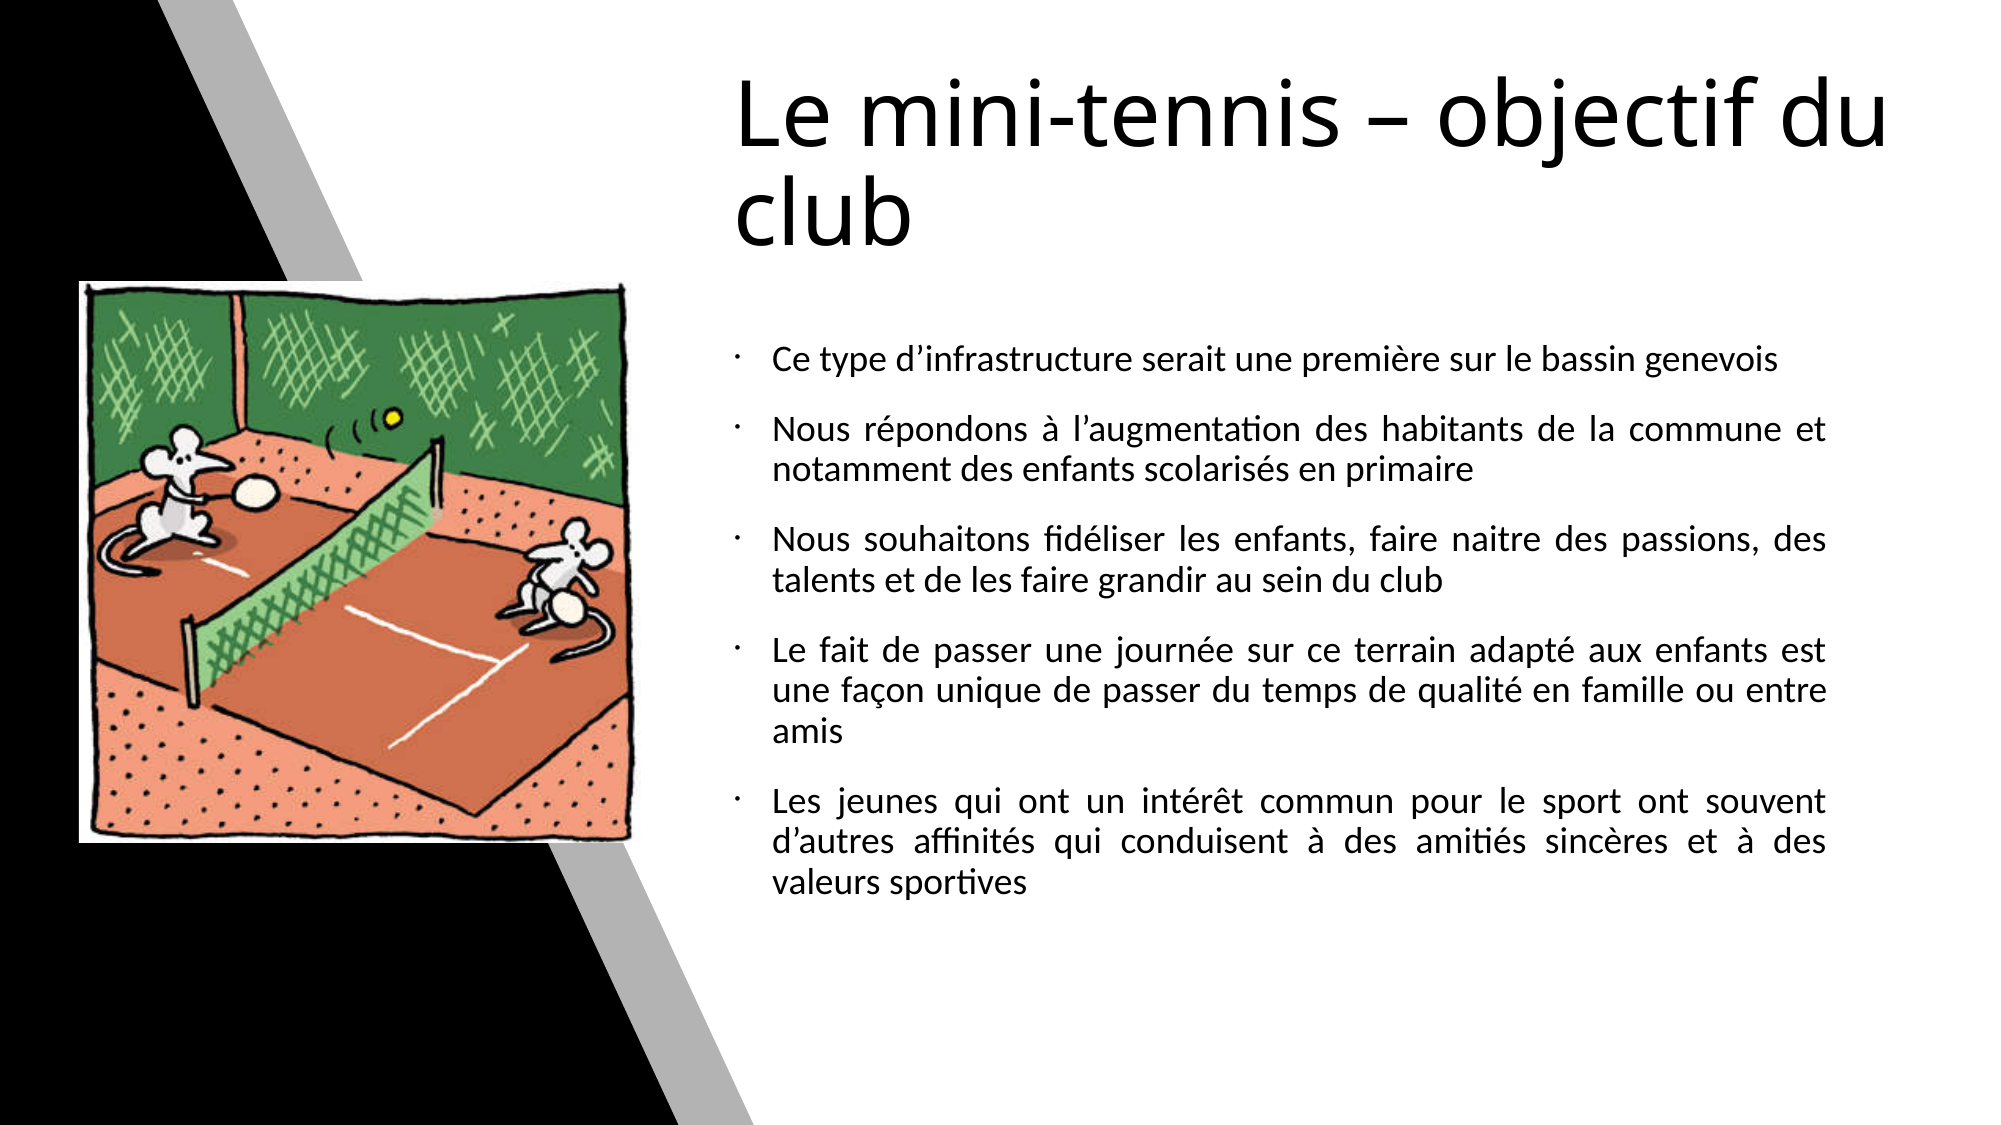

# Le mini-tennis – objectif du club
Ce type d’infrastructure serait une première sur le bassin genevois
Nous répondons à l’augmentation des habitants de la commune et notamment des enfants scolarisés en primaire
Nous souhaitons fidéliser les enfants, faire naitre des passions, des talents et de les faire grandir au sein du club
Le fait de passer une journée sur ce terrain adapté aux enfants est une façon unique de passer du temps de qualité en famille ou entre amis
Les jeunes qui ont un intérêt commun pour le sport ont souvent d’autres affinités qui conduisent à des amitiés sincères et à des valeurs sportives